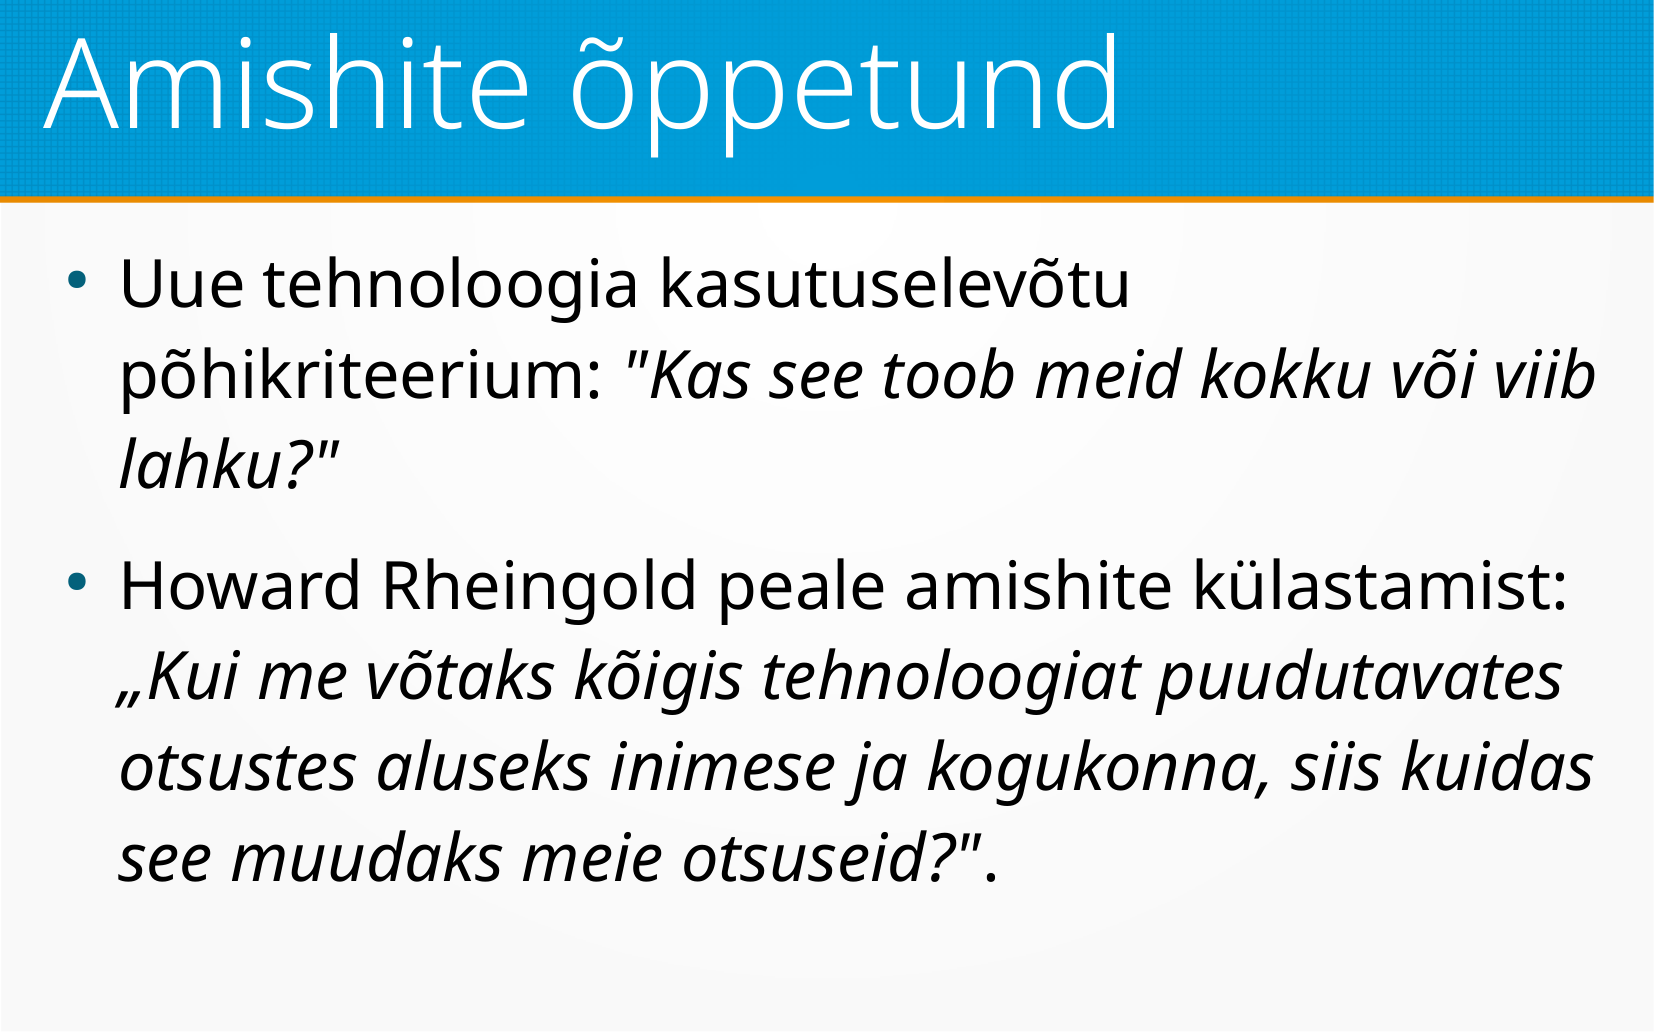

# Amishite õppetund
Uue tehnoloogia kasutuselevõtu põhikriteerium: "Kas see toob meid kokku või viib lahku?"
Howard Rheingold peale amishite külastamist: „Kui me võtaks kõigis tehnoloogiat puudutavates otsustes aluseks inimese ja kogukonna, siis kuidas see muudaks meie otsuseid?".